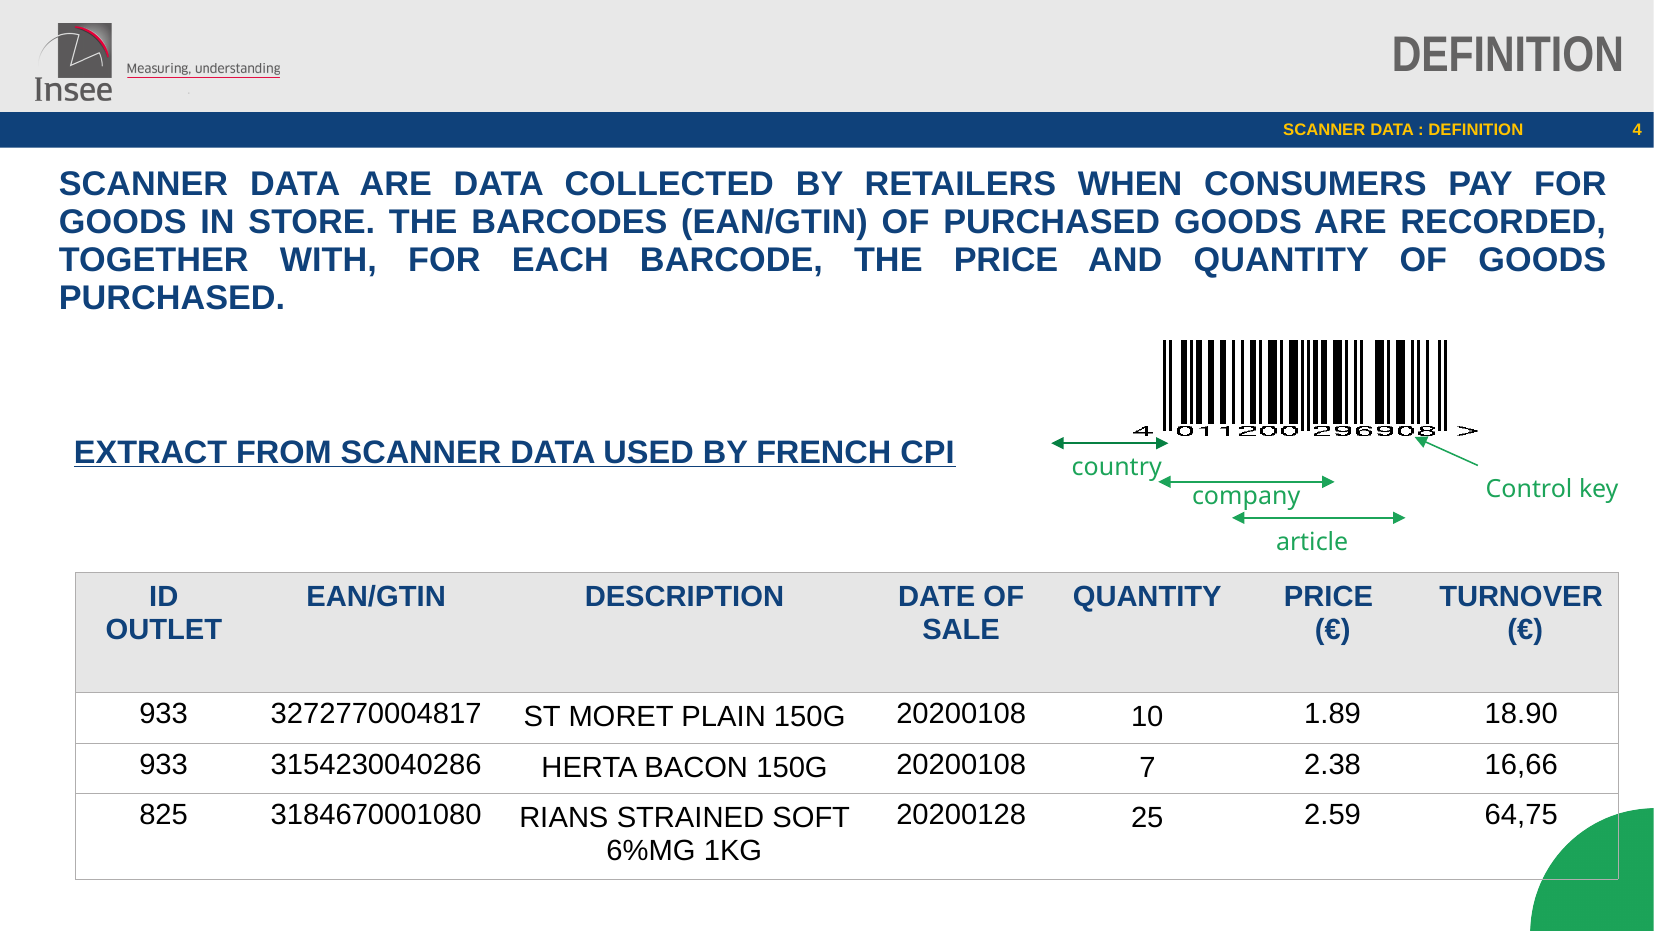

# DEFINITION
Scanner data : definition
4
Scanner data are data collected by retailers when consumers pay for goods in store. The barcodes (EAN/GTIN) of purchased goods are recorded, together with, for each barcode, the price and quantity of goods purchased.
Extract from scanner data used by FRENCH CPI
Control key
country
company
article
| ID OUTLET | EAN/GTIN | DESCRIPTION | DATE OF SALE | QUANTITY | PRICE (€) | TURNOVER (€) |
| --- | --- | --- | --- | --- | --- | --- |
| 933 | 3272770004817 | ST MORET PLAIN 150G | 20200108 | 10 | 1.89 | 18.90 |
| 933 | 3154230040286 | HERTA BACON 150G | 20200108 | 7 | 2.38 | 16,66 |
| 825 | 3184670001080 | RIANS STRAINED SOFT 6%MG 1KG | 20200128 | 25 | 2.59 | 64,75 |